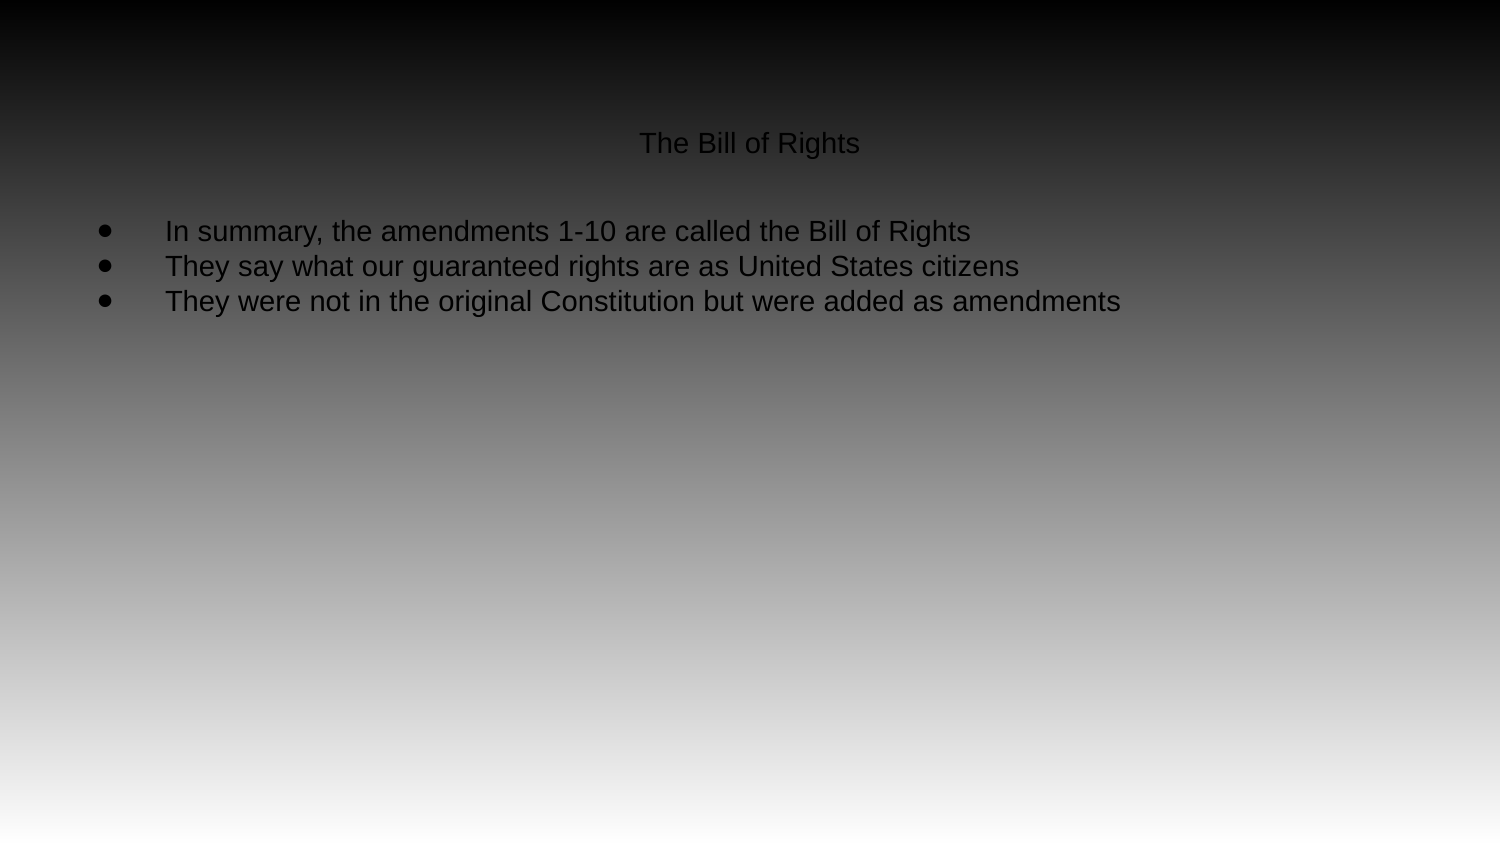

# The Bill of Rights
In summary, the amendments 1-10 are called the Bill of Rights
They say what our guaranteed rights are as United States citizens
They were not in the original Constitution but were added as amendments